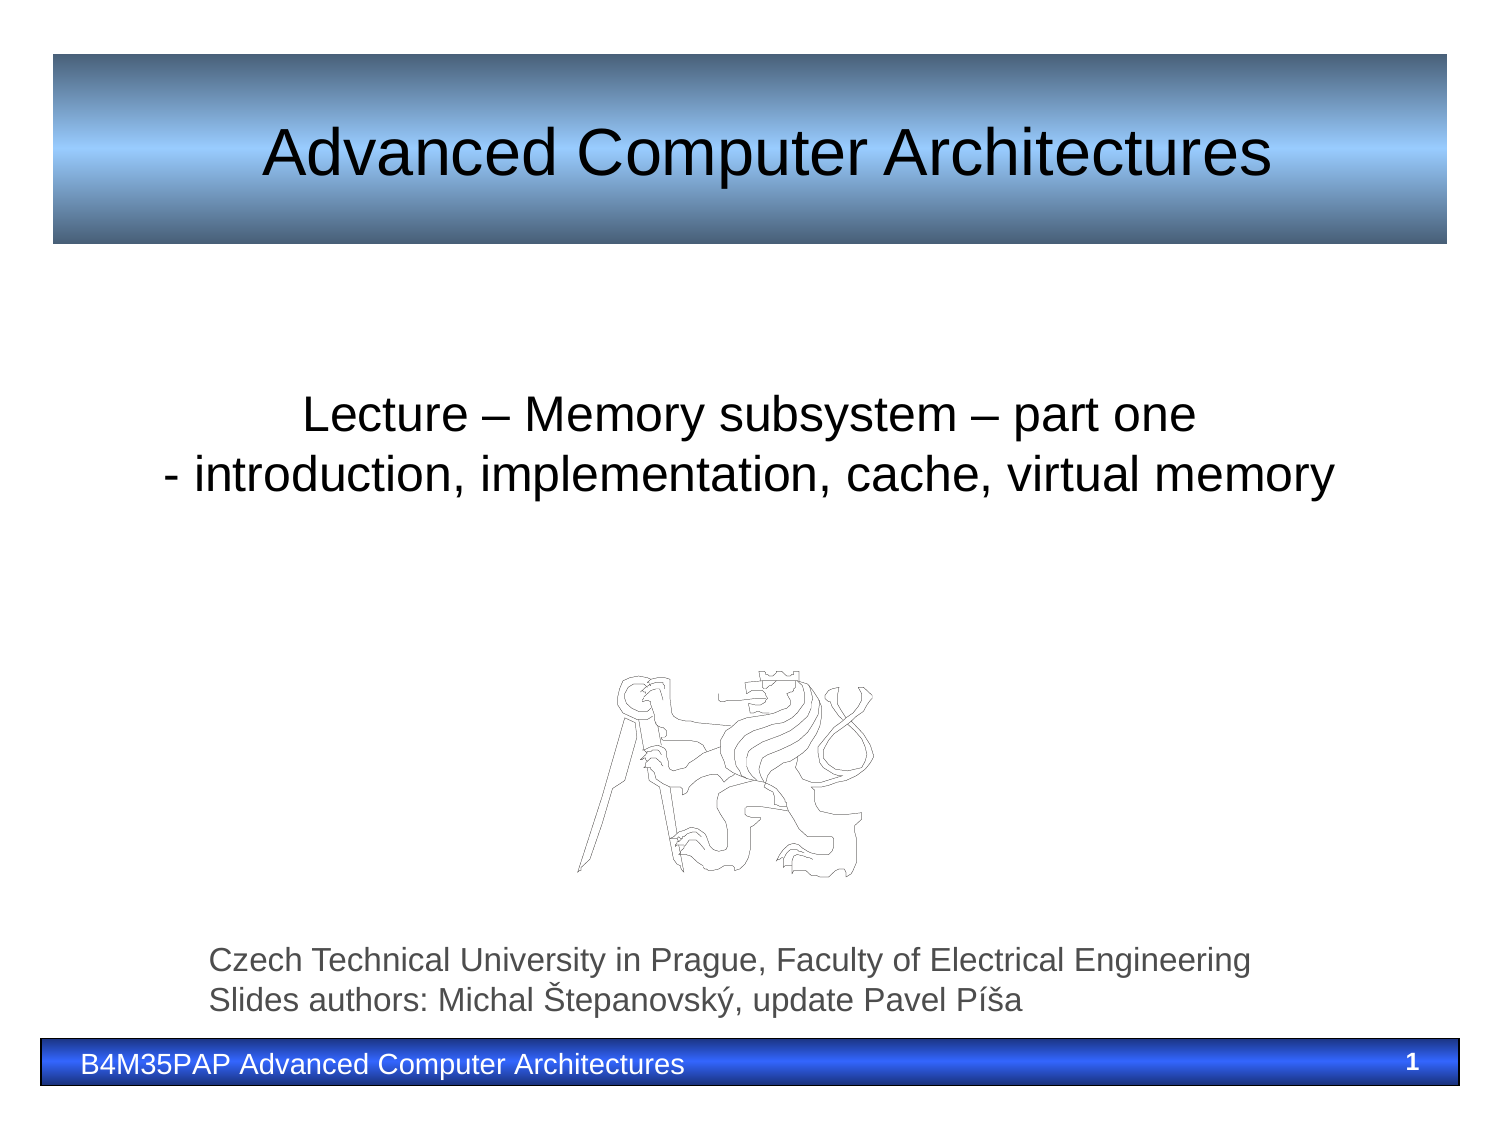

Advanced Computer Architectures
Lecture – Memory subsystem – part one
- introduction, implementation, cache, virtual memory
Czech Technical University in Prague, Faculty of Electrical Engineering
Slides authors: Michal Štepanovský, update Pavel Píša